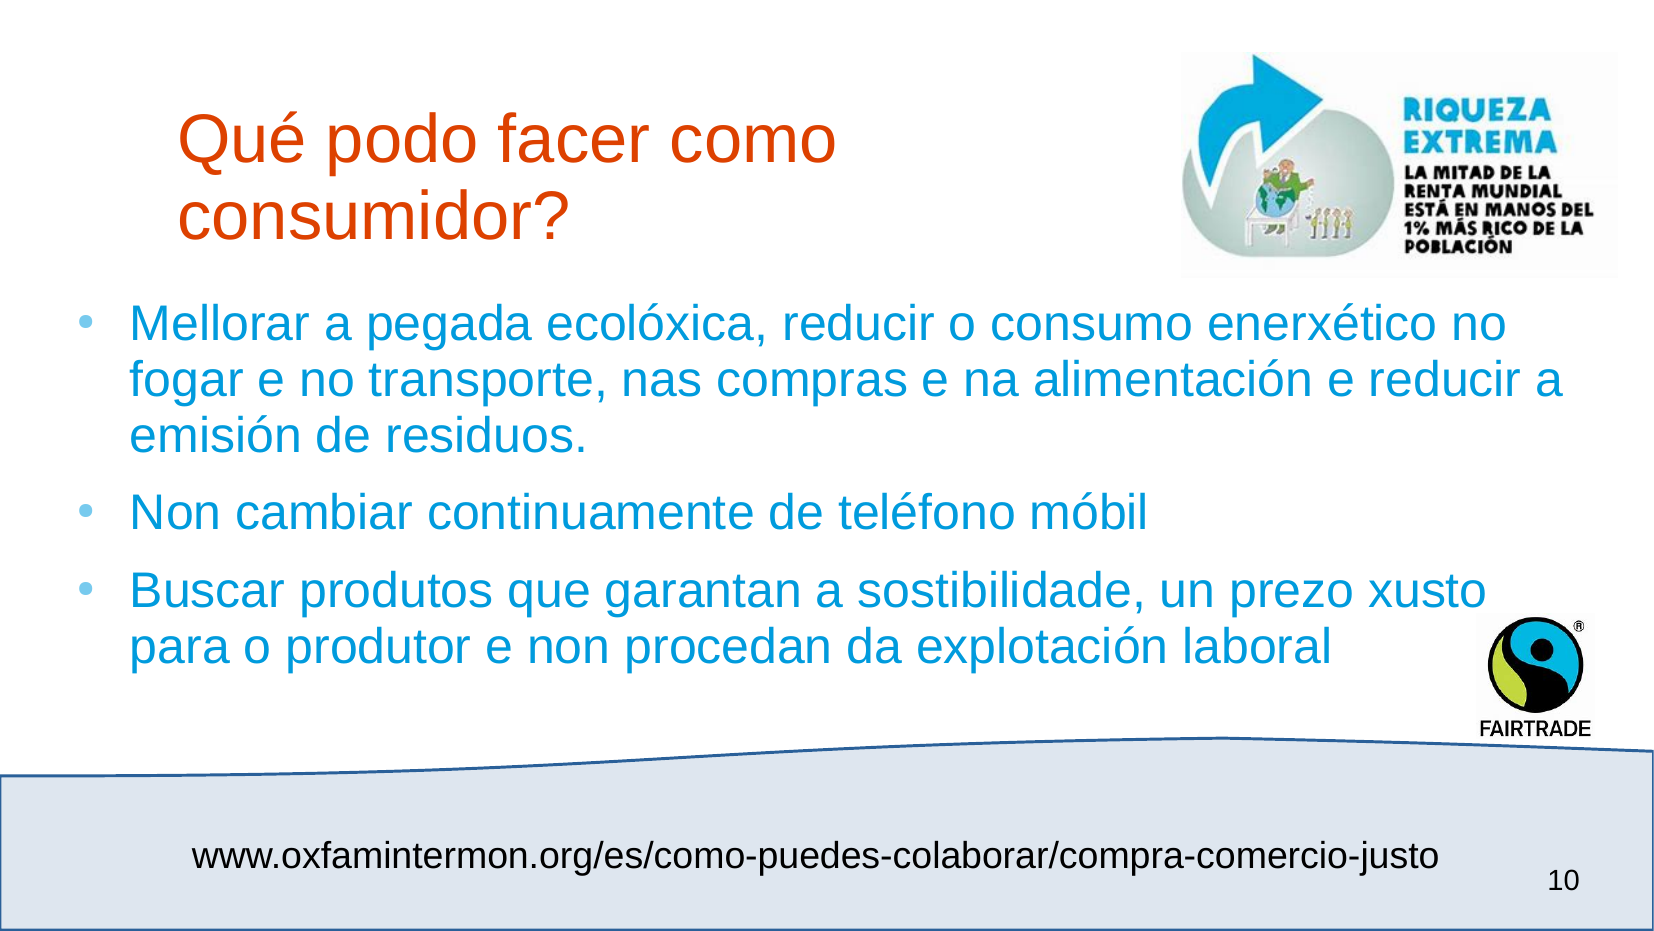

# Qué podo facer como consumidor?
Mellorar a pegada ecolóxica, reducir o consumo enerxético no fogar e no transporte, nas compras e na alimentación e reducir a emisión de residuos.
Non cambiar continuamente de teléfono móbil
Buscar produtos que garantan a sostibilidade, un prezo xusto para o produtor e non procedan da explotación laboral
www.oxfamintermon.org/es/como-puedes-colaborar/compra-comercio-justo